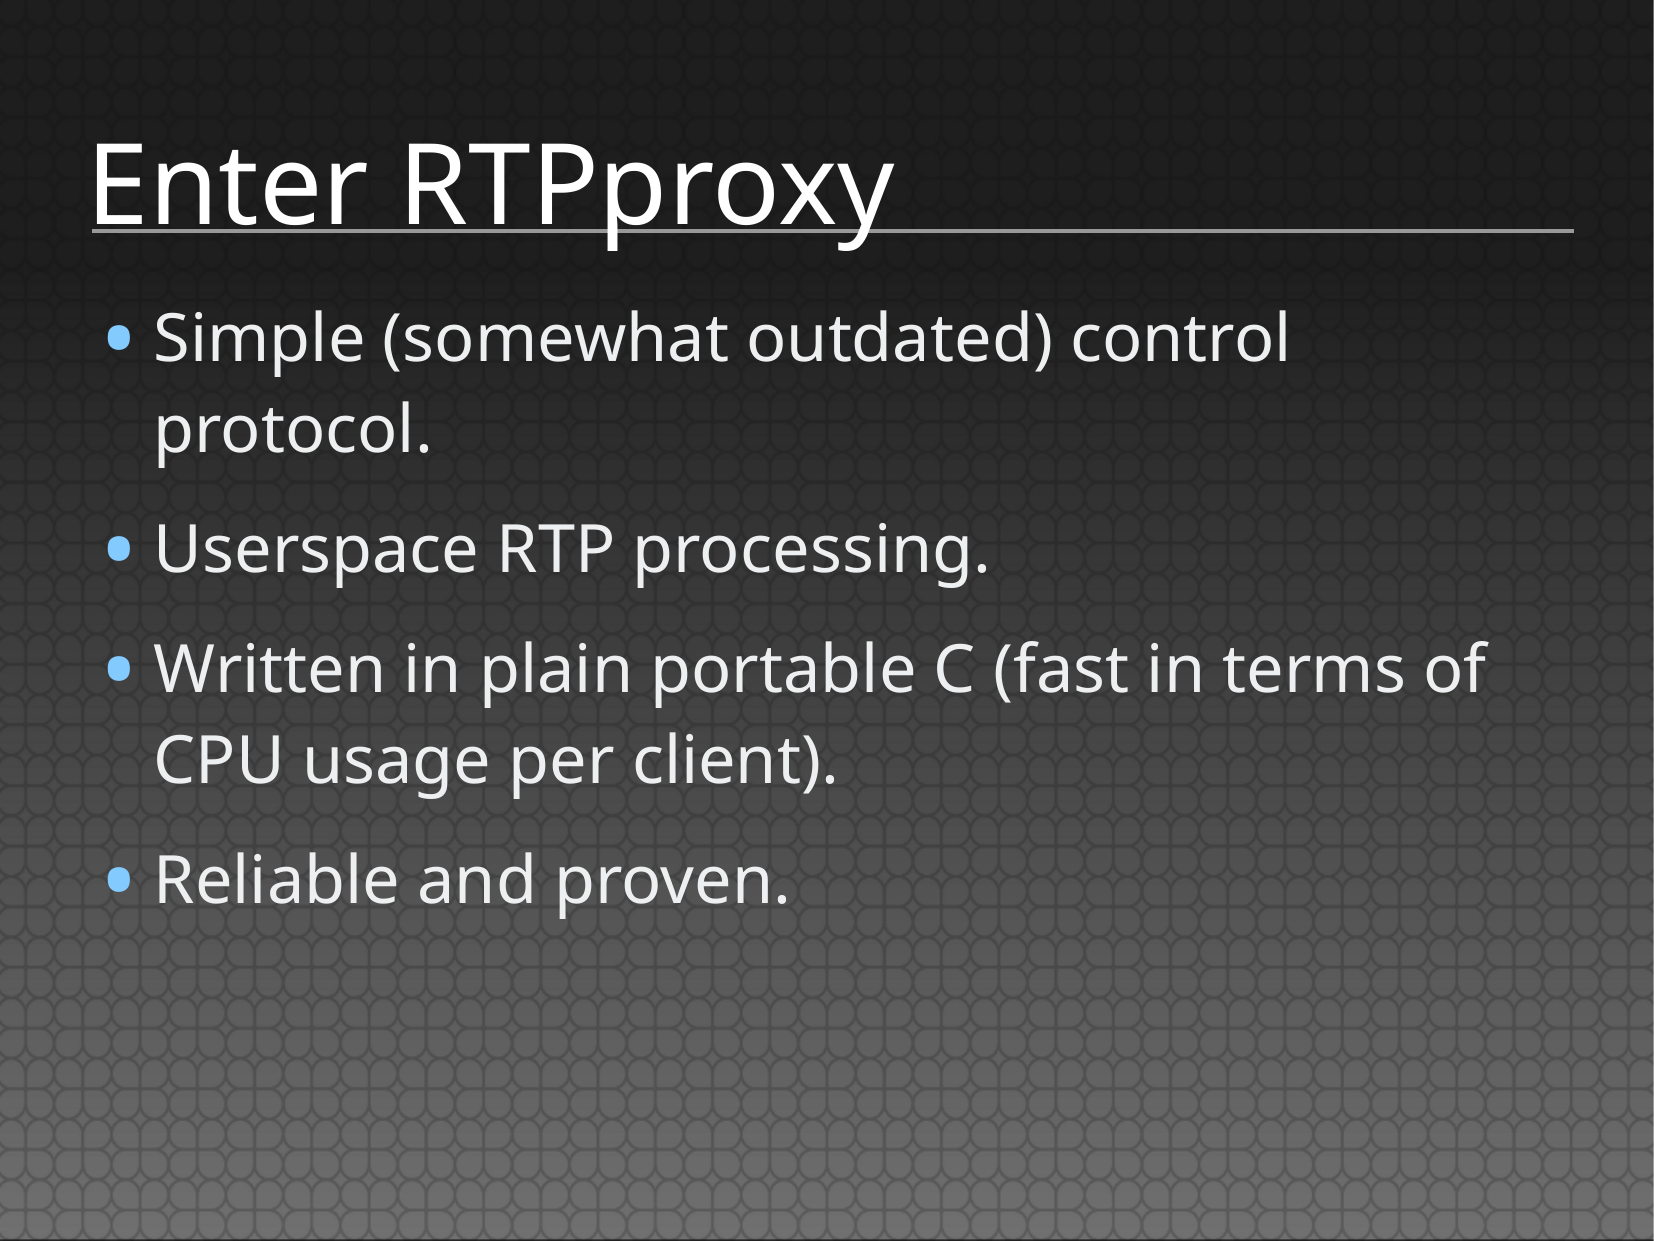

# Enter RTPproxy
Simple (somewhat outdated) control protocol.
Userspace RTP processing.
Written in plain portable C (fast in terms of CPU usage per client).
Reliable and proven.